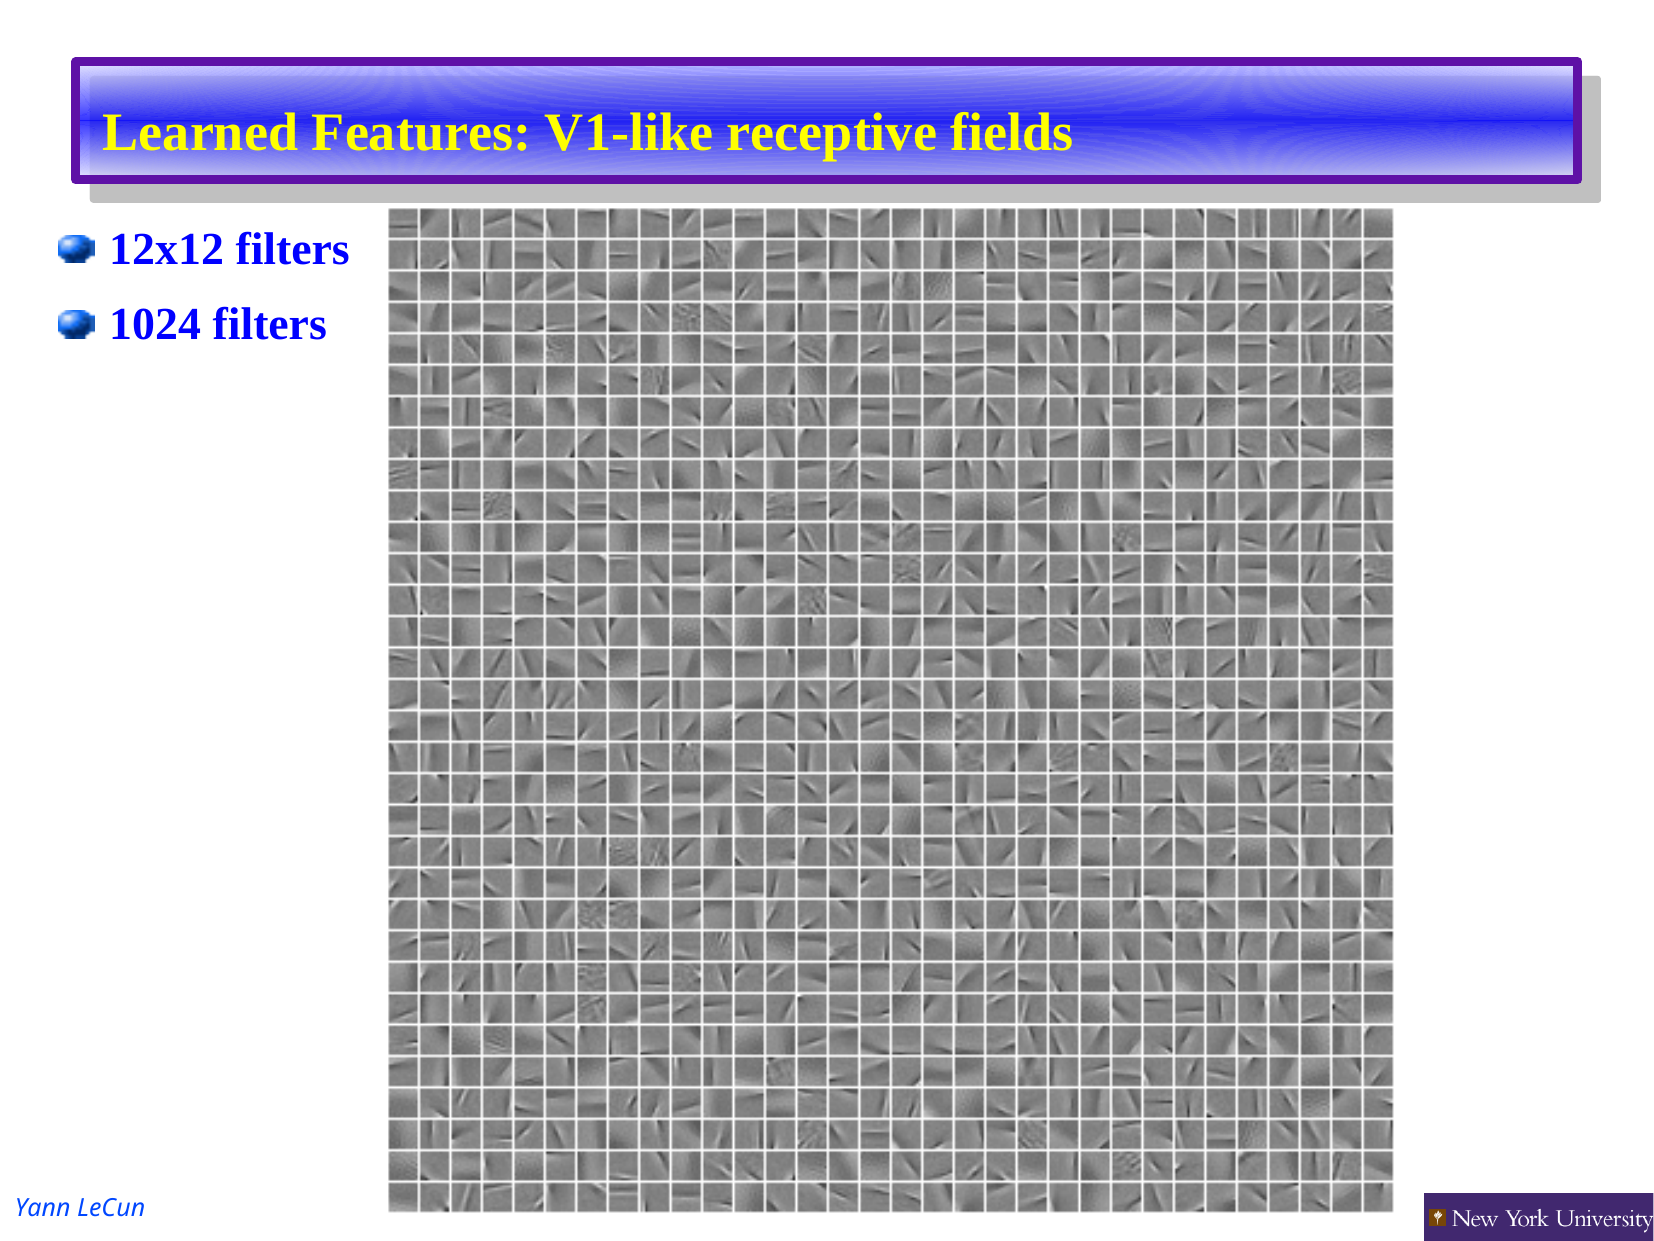

# Learned Features: V1-like receptive fields
12x12 filters
1024 filters